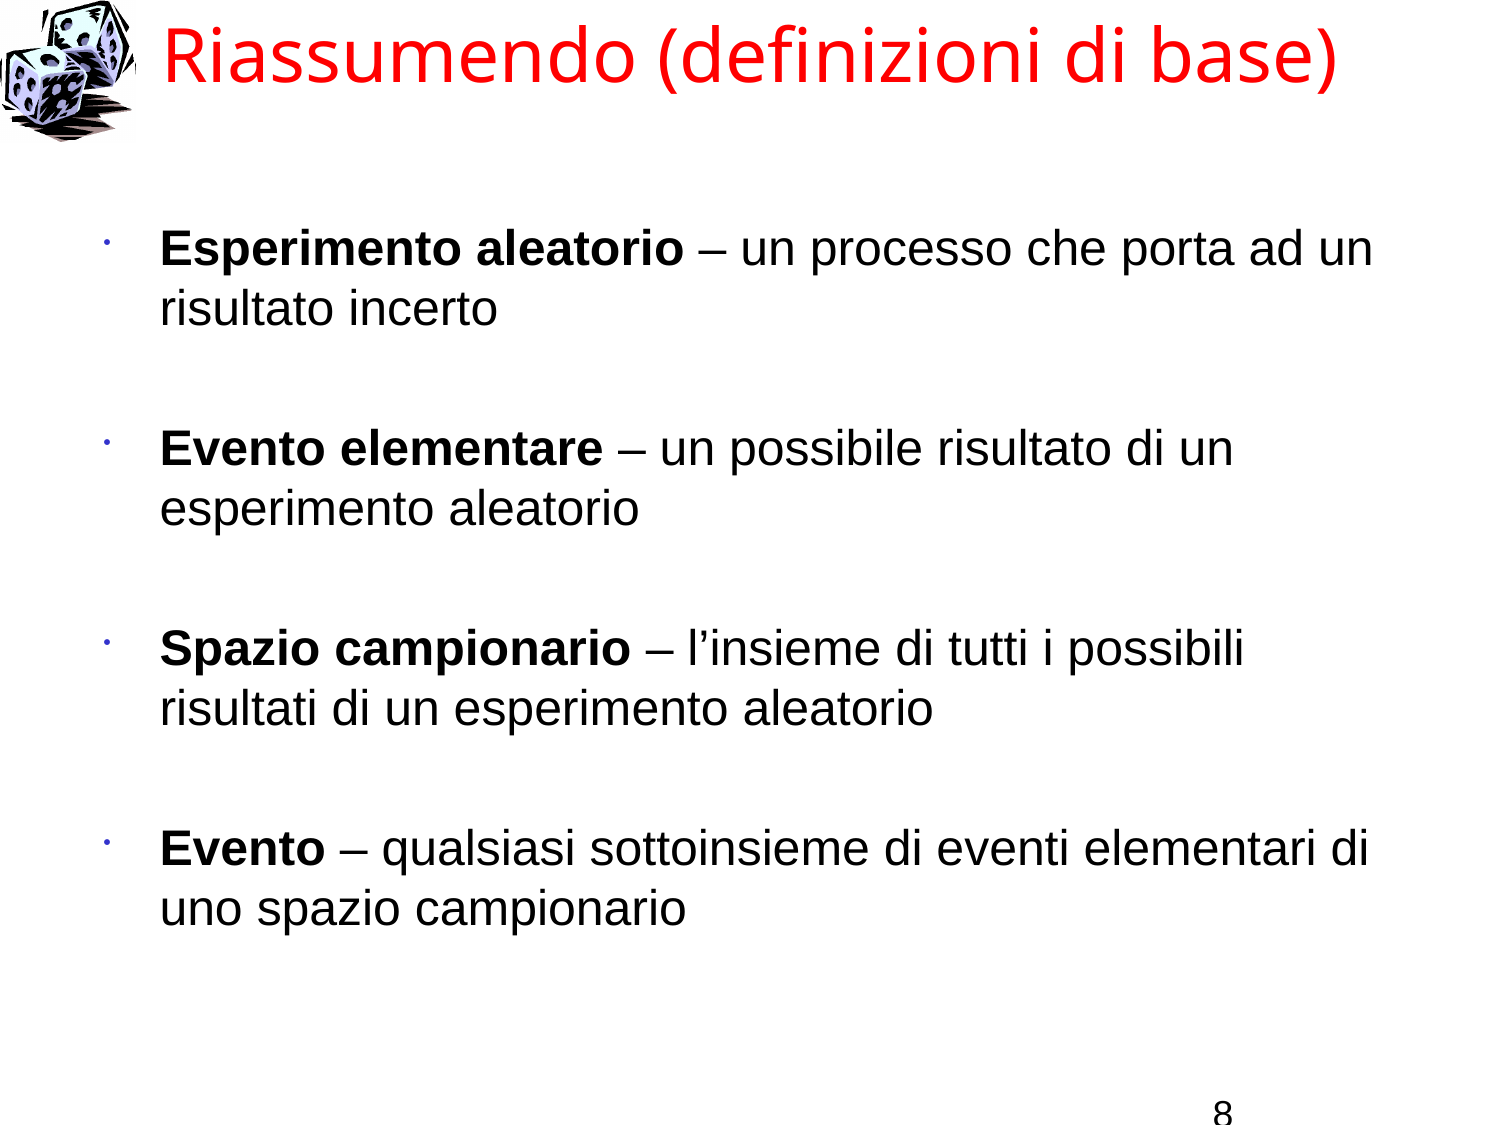

# Riassumendo (definizioni di base)
Esperimento aleatorio – un processo che porta ad un risultato incerto
Evento elementare – un possibile risultato di un esperimento aleatorio
Spazio campionario – l’insieme di tutti i possibili risultati di un esperimento aleatorio
Evento – qualsiasi sottoinsieme di eventi elementari di uno spazio campionario